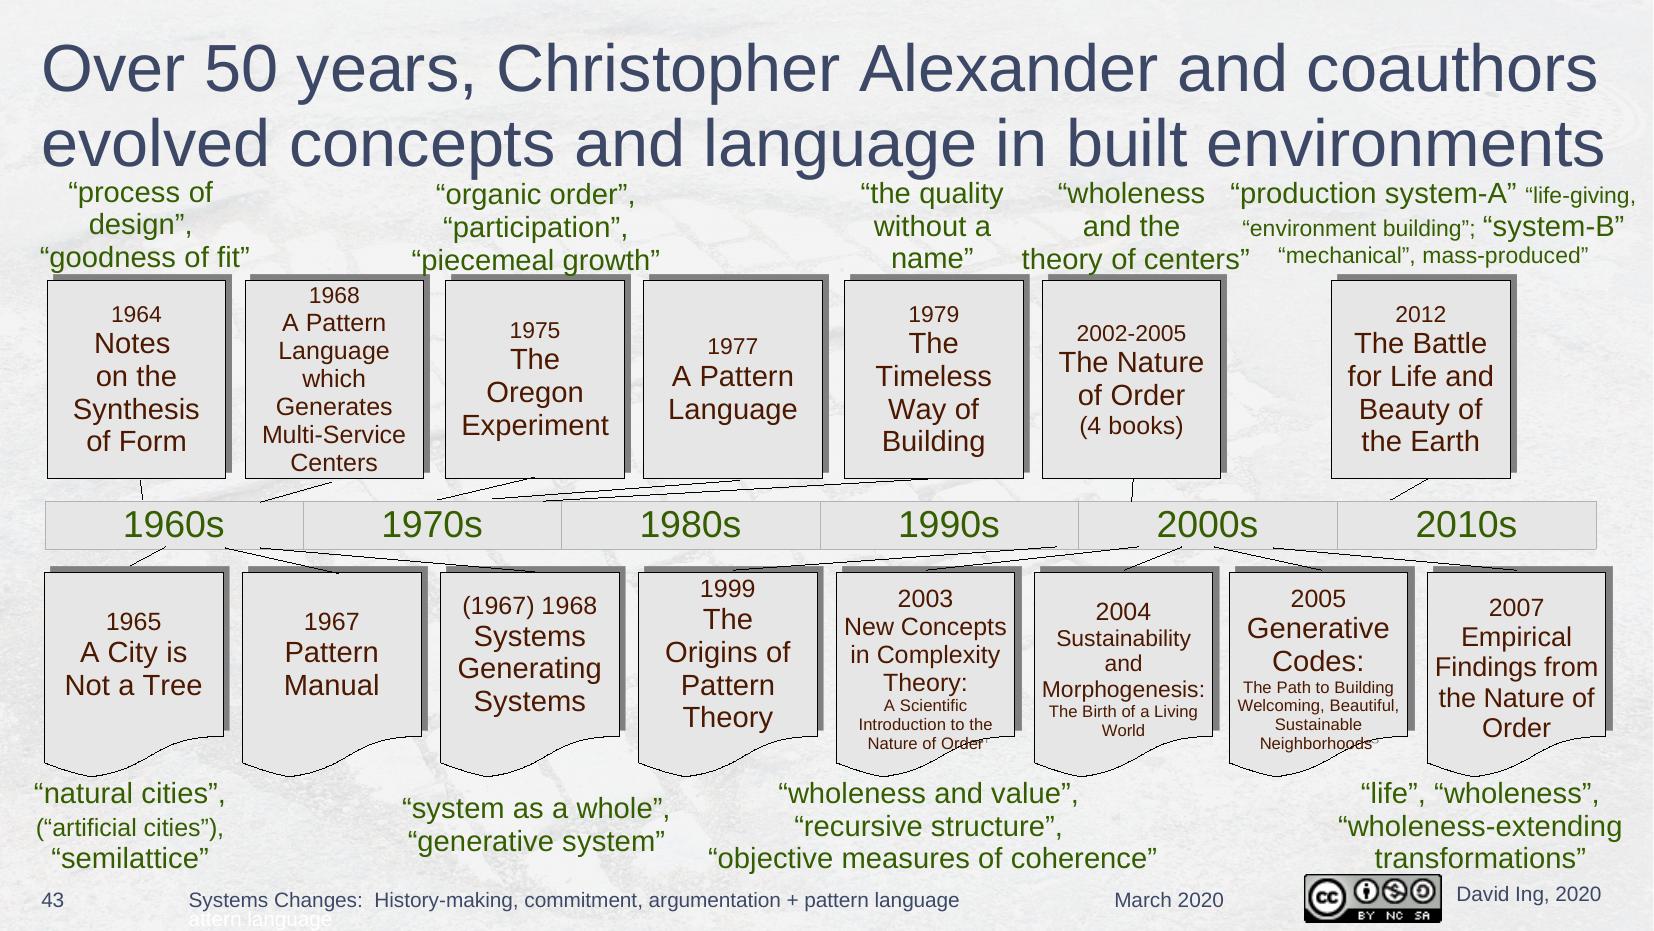

# Over 50 years, Christopher Alexander and coauthors evolved concepts and language in built environments
“process of
design”,
“goodness of fit”
“the quality without a name”
“wholeness
and the
theory of centers”
“production system-A” “life-giving, “environment building”; “system-B” “mechanical”, mass-produced”
“organic order”, “participation”, “piecemeal growth”
1964
Notes
on the Synthesis of Form
1968
A Pattern Language which Generates Multi-Service Centers
1975
The Oregon Experiment
1977
A Pattern Language
1979
The Timeless Way of Building
2002-2005
The Nature of Order
(4 books)
2012
The Battle for Life and Beauty of the Earth
| 1960s | 1970s | 1980s | 1990s | 2000s | 2010s |
| --- | --- | --- | --- | --- | --- |
1965
A City is Not a Tree
1967
Pattern Manual
(1967) 1968
Systems Generating Systems
1999
The Origins of Pattern Theory
2003
New Concepts in Complexity Theory:
A Scientific Introduction to the Nature of Order
2004
Sustainability and Morphogenesis:
The Birth of a Living World
2005
Generative Codes:
The Path to Building Welcoming, Beautiful, Sustainable Neighborhoods
2007
Empirical Findings from the Nature of Order
“natural cities”,
(“artificial cities”), “semilattice”
“system as a whole”, “generative system”
“wholeness and value”,
“recursive structure”,
“objective measures of coherence”
“life”, “wholeness”, “wholeness-extending transformations”
Systems Changes: History-making, commitment, argumentation + pattern language
March 2020